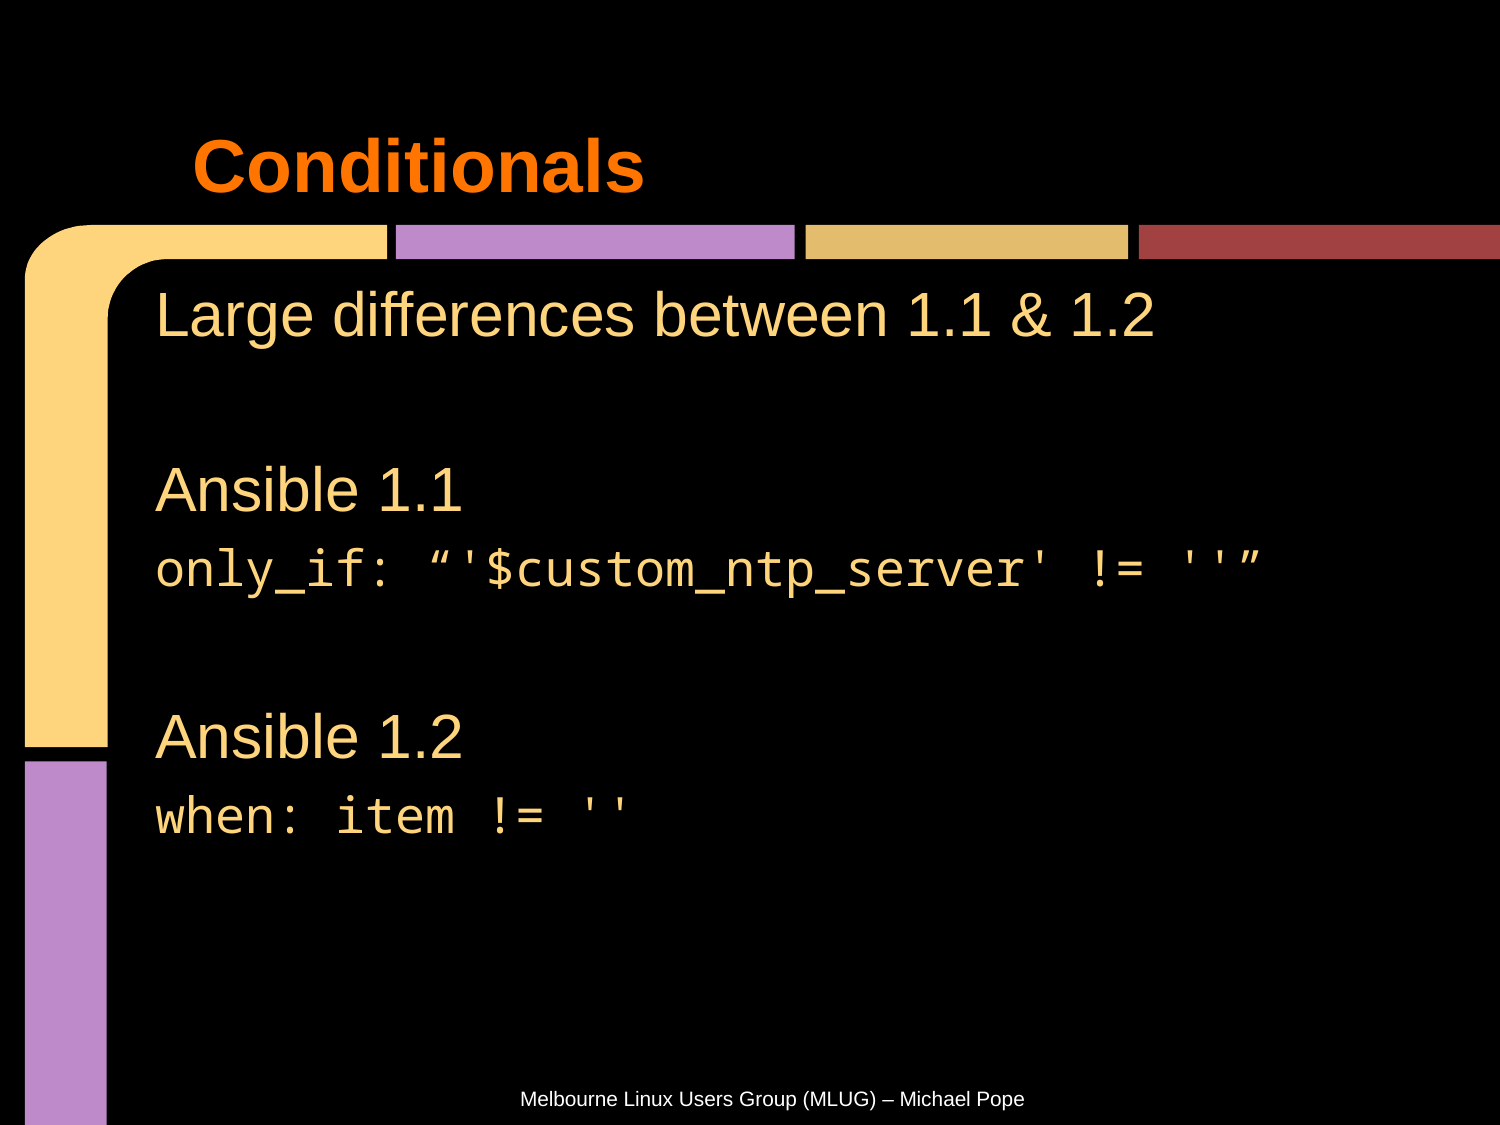

Conditionals
# Large differences between 1.1 & 1.2
Ansible 1.1
only_if: “'$custom_ntp_server' != ''”
Ansible 1.2
when: item != ''